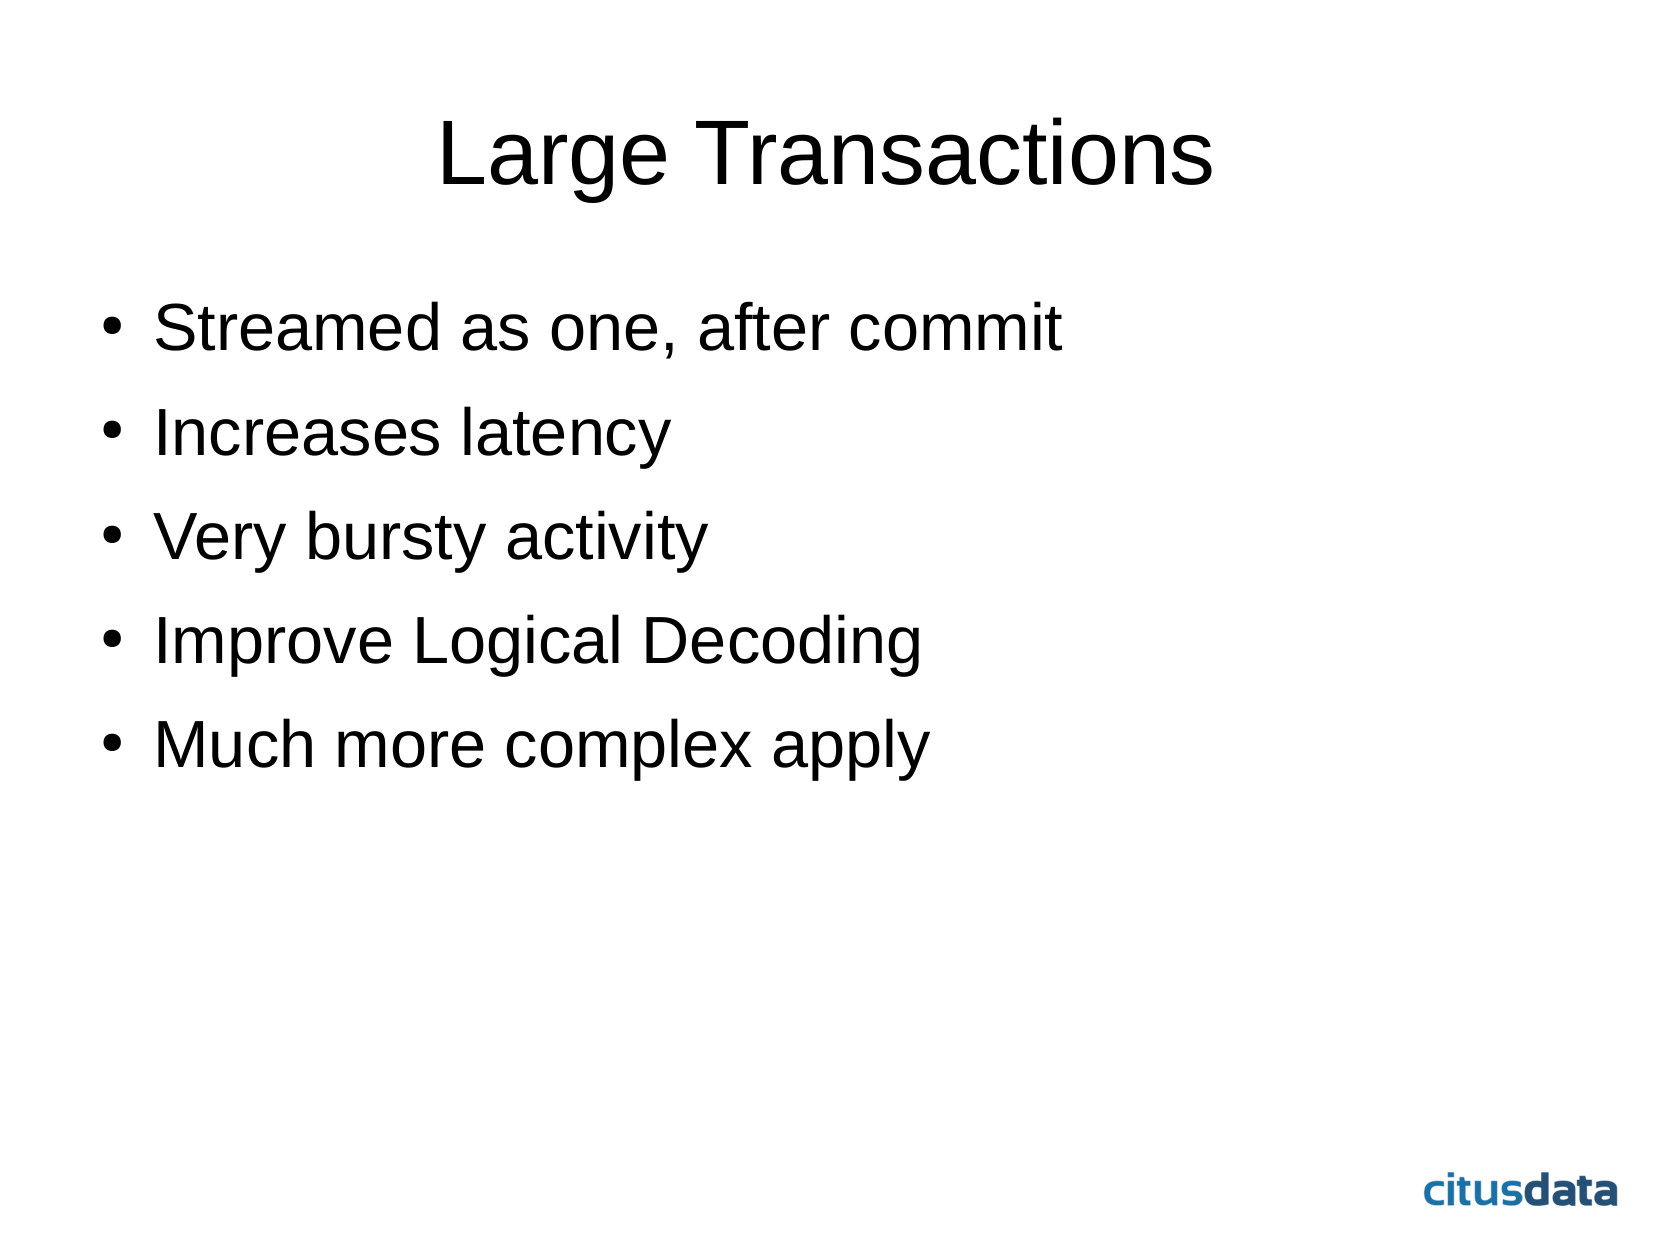

# Large Transactions
Streamed as one, after commit
Increases latency
Very bursty activity
Improve Logical Decoding
Much more complex apply